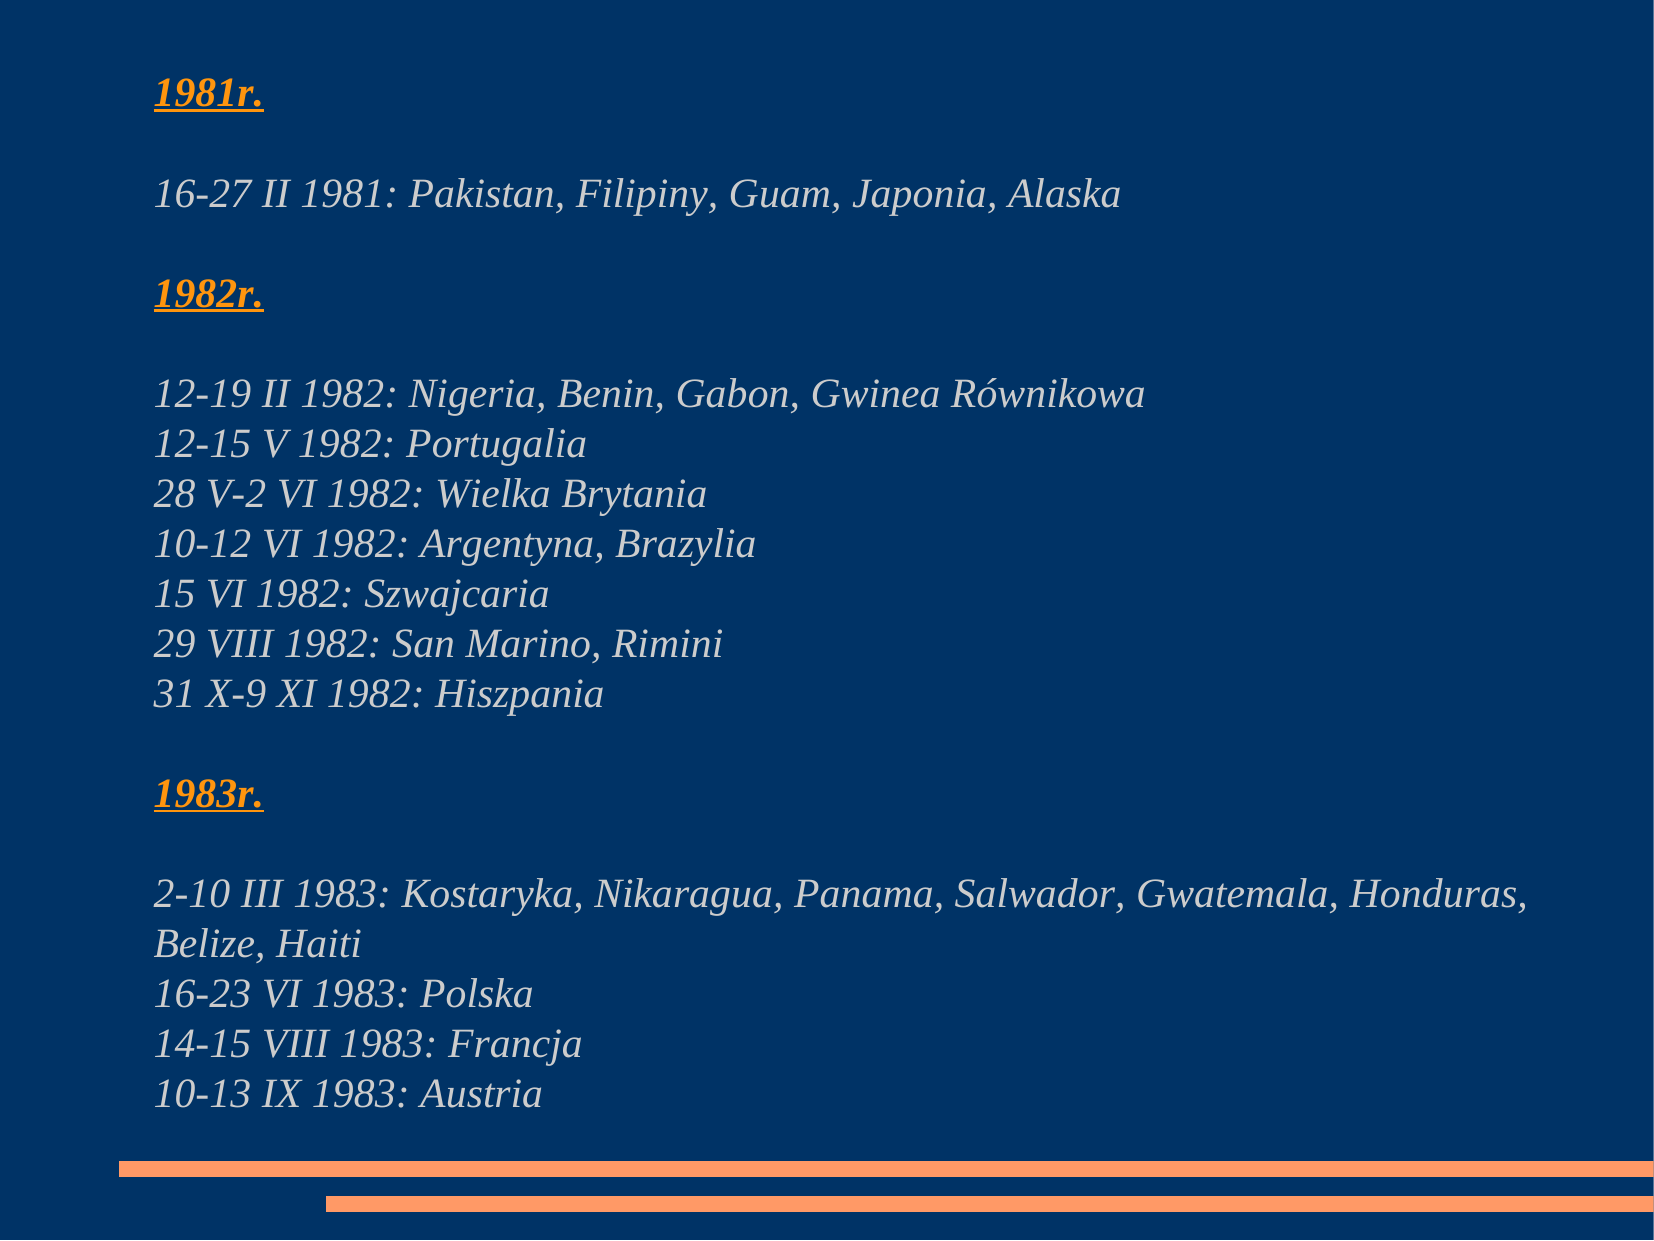

# 1981r.
16-27 II 1981: Pakistan, Filipiny, Guam, Japonia, Alaska
1982r.
12-19 II 1982: Nigeria, Benin, Gabon, Gwinea Równikowa
12-15 V 1982: Portugalia
28 V-2 VI 1982: Wielka Brytania
10-12 VI 1982: Argentyna, Brazylia
15 VI 1982: Szwajcaria
29 VIII 1982: San Marino, Rimini
31 X-9 XI 1982: Hiszpania
1983r.
2-10 III 1983: Kostaryka, Nikaragua, Panama, Salwador, Gwatemala, Honduras, Belize, Haiti
16-23 VI 1983: Polska
14-15 VIII 1983: Francja
10-13 IX 1983: Austria